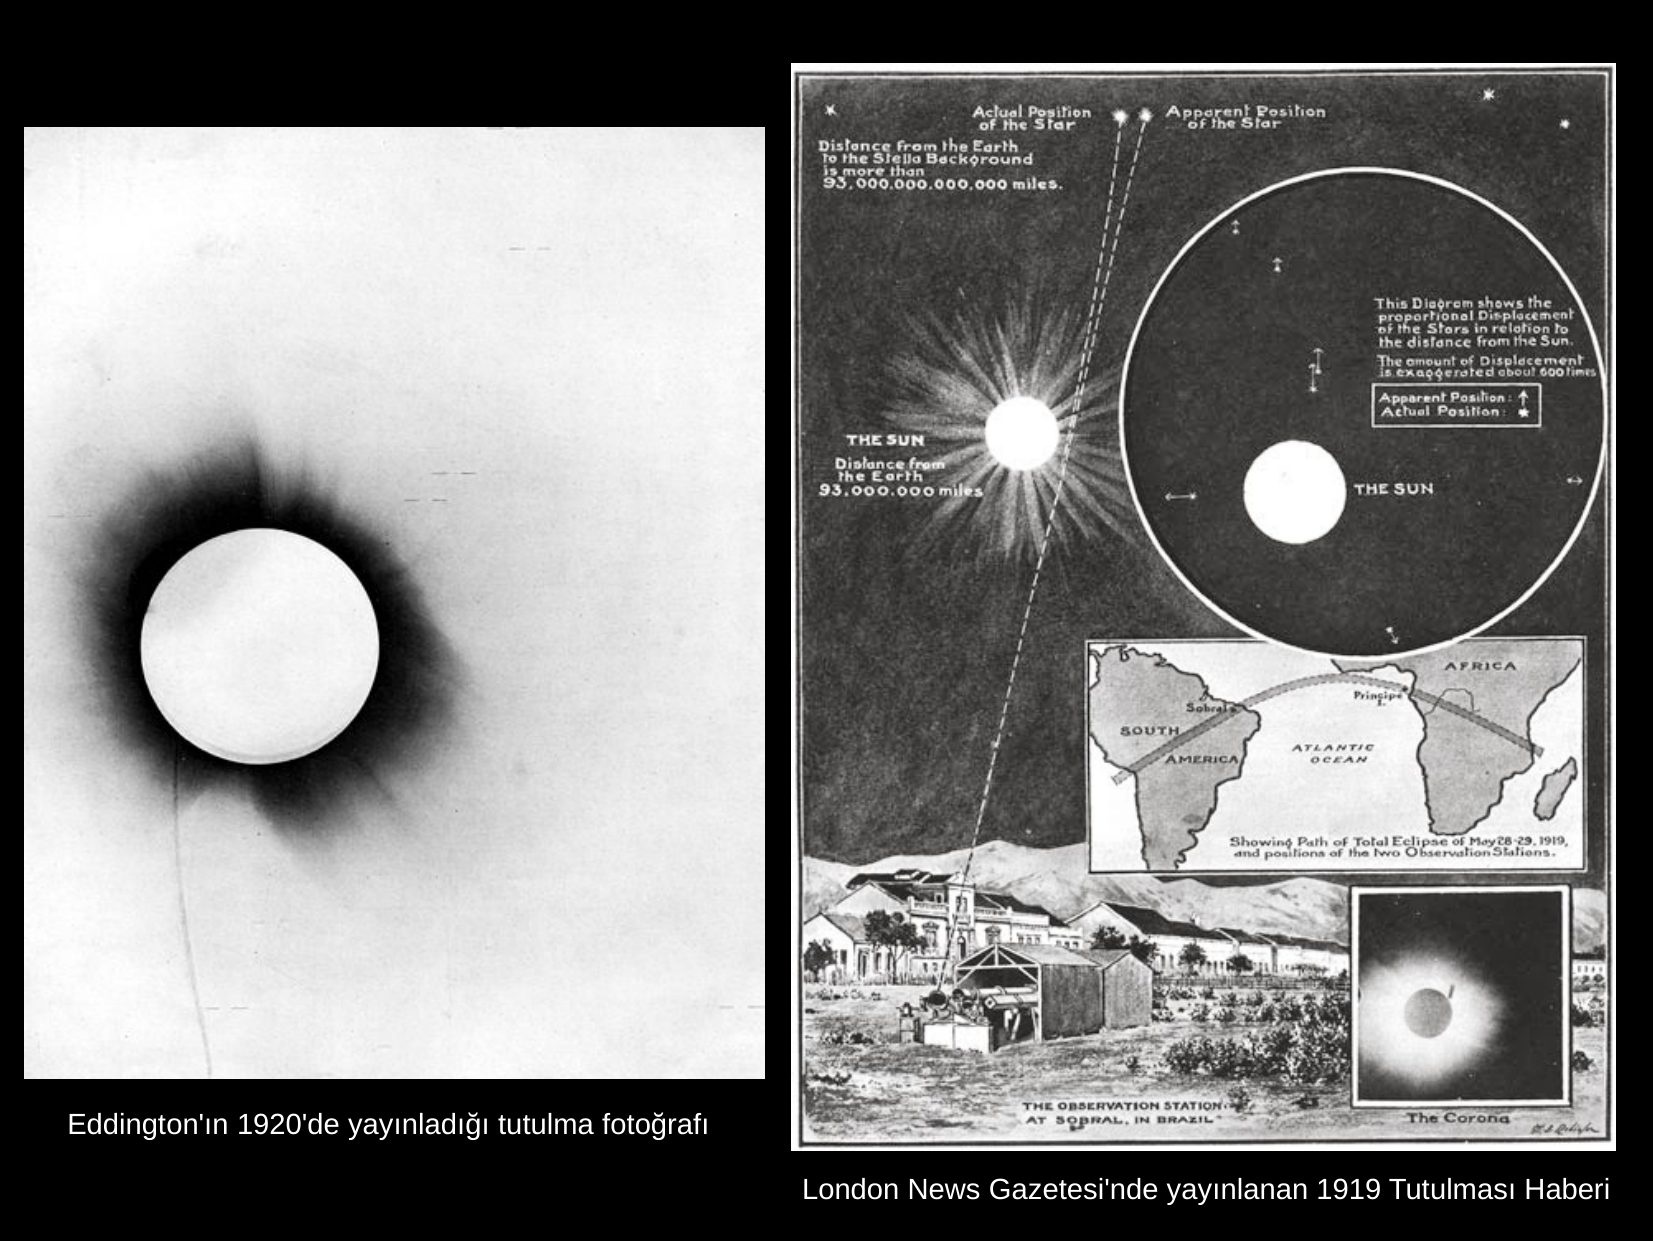

Eddington'ın 1920'de yayınladığı tutulma fotoğrafı
London News Gazetesi'nde yayınlanan 1919 Tutulması Haberi